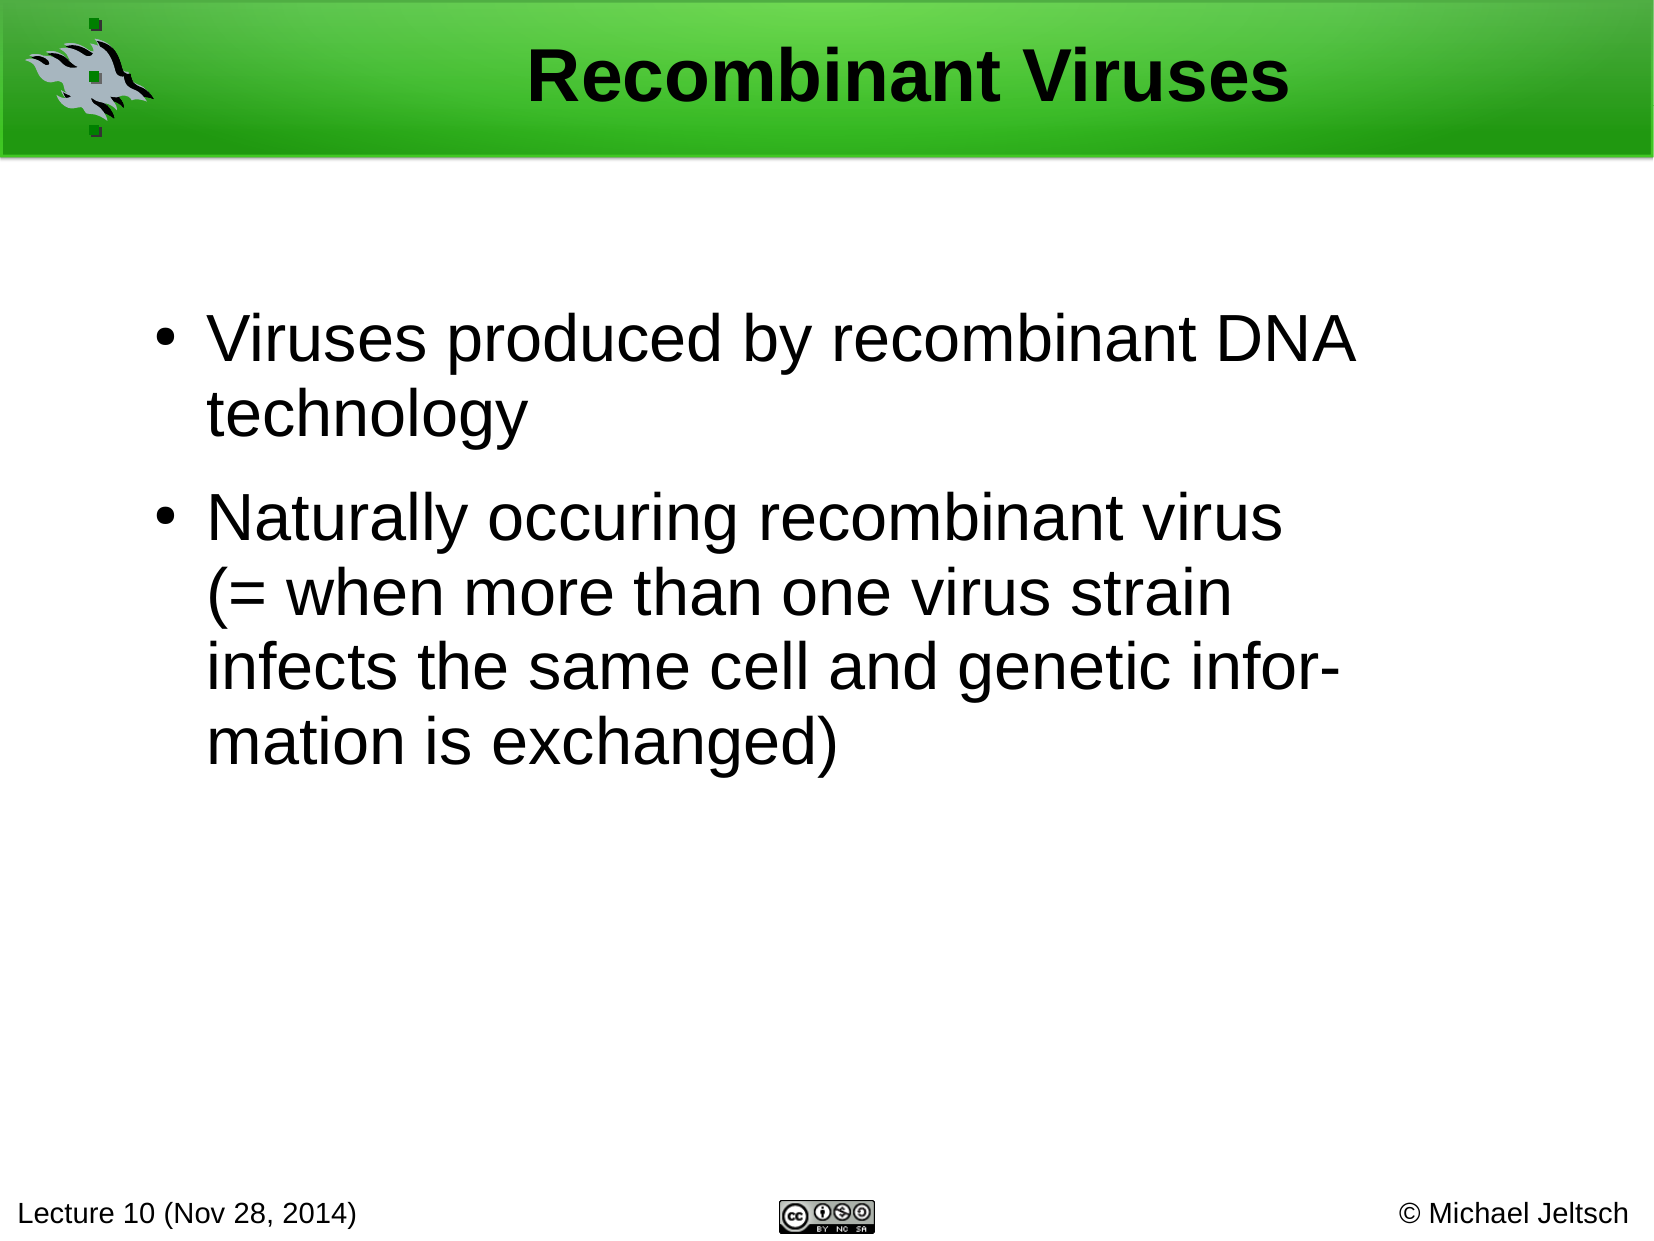

# Recombinant Viruses
Viruses produced by recombinant DNA technology
Naturally occuring recombinant virus
(= when more than one virus strain
infects the same cell and genetic infor-
mation is exchanged)